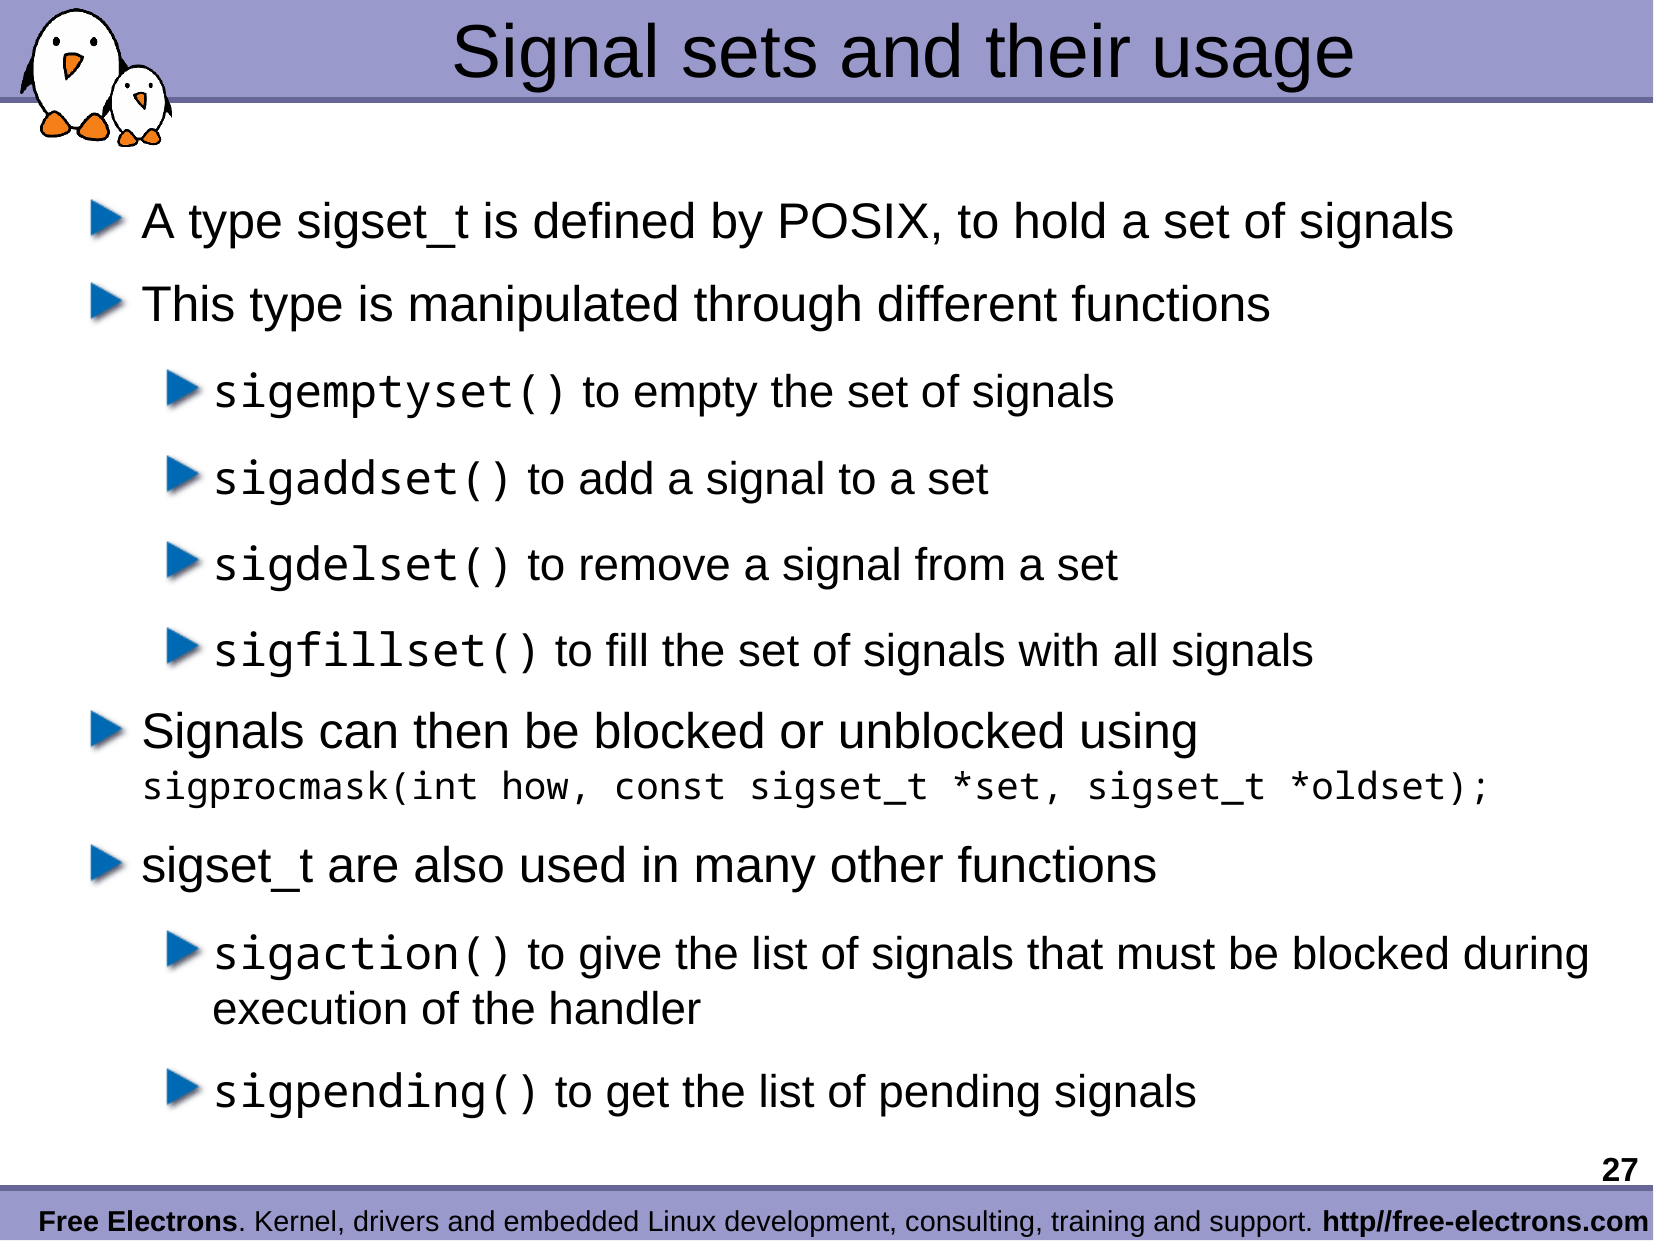

# Signal sets and their usage
A type sigset_t is defined by POSIX, to hold a set of signals
This type is manipulated through different functions
sigemptyset() to empty the set of signals
sigaddset() to add a signal to a set
sigdelset() to remove a signal from a set
sigfillset() to fill the set of signals with all signals
Signals can then be blocked or unblocked using
sigprocmask(int how, const sigset_t *set, sigset_t *oldset);
sigset_t are also used in many other functions
sigaction() to give the list of signals that must be blocked during execution of the handler
sigpending() to get the list of pending signals